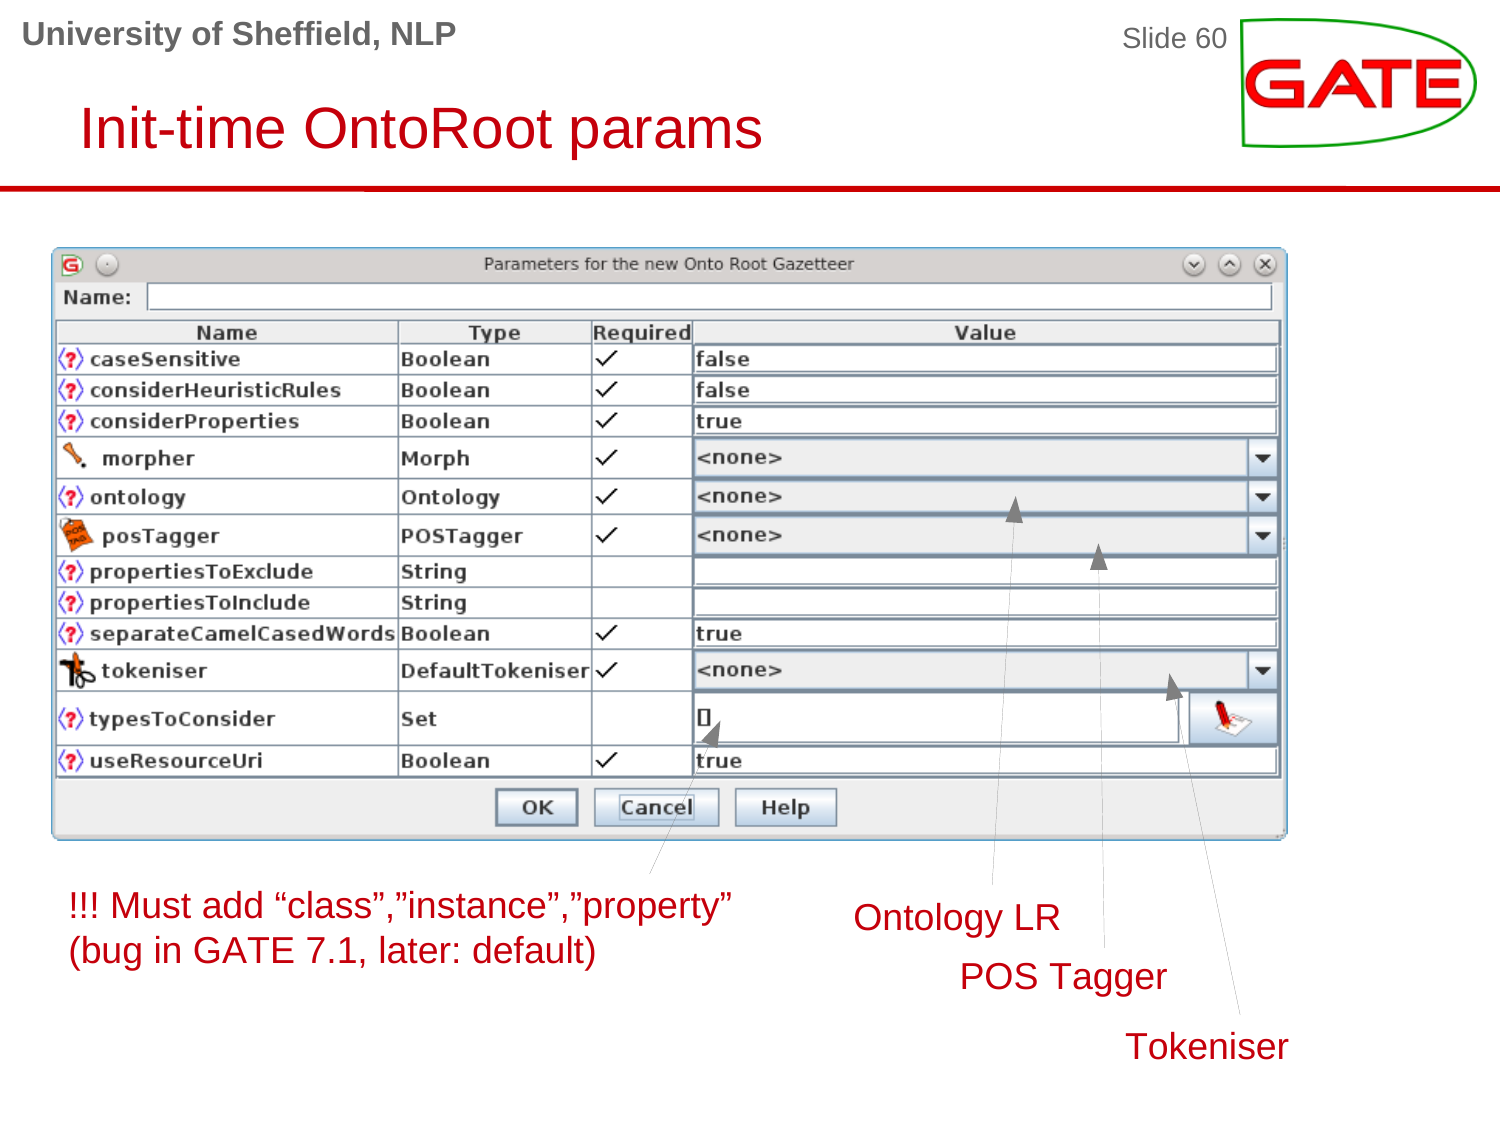

60
# Init-time OntoRoot params
!!! Must add “class”,”instance”,”property”
(bug in GATE 7.1, later: default)
Ontology LR
POS Tagger
Tokeniser